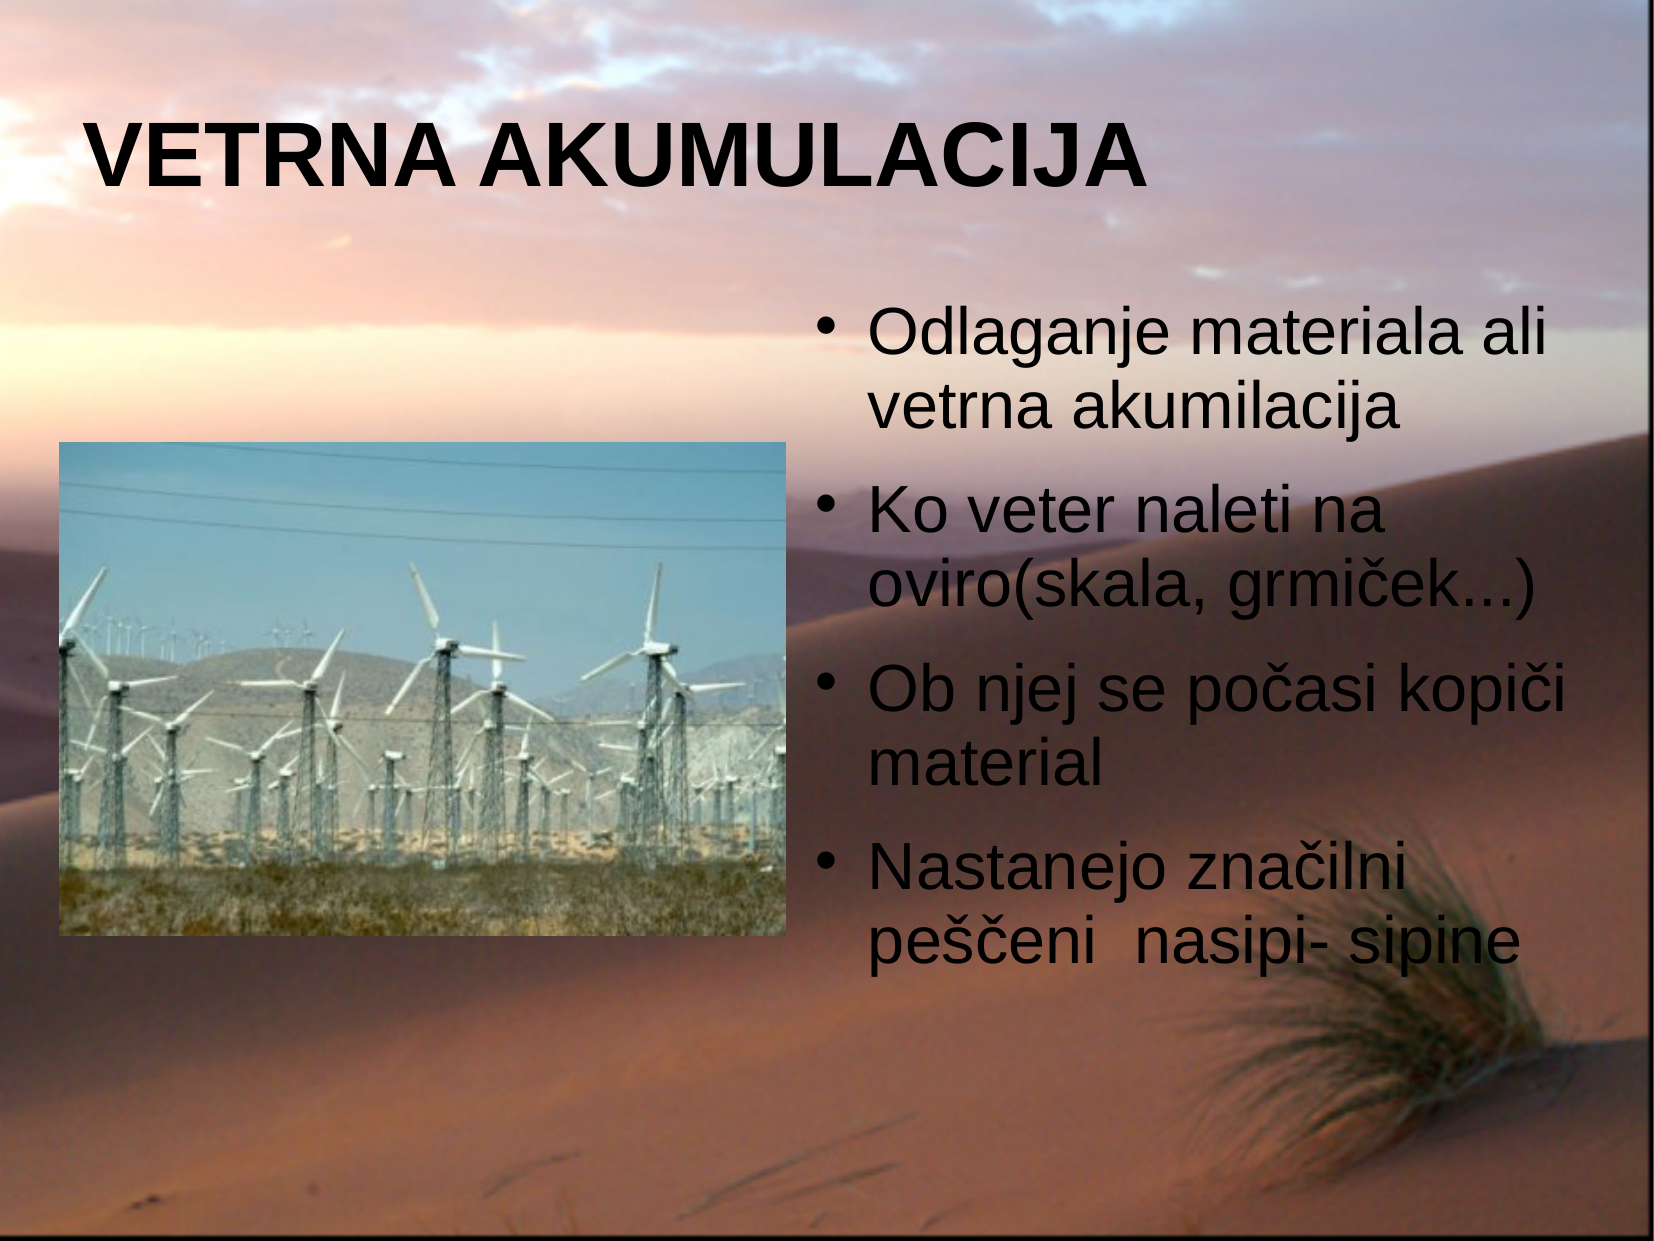

# VETRNA AKUMULACIJA
Odlaganje materiala ali vetrna akumilacija
Ko veter naleti na oviro(skala, grmiček...)
Ob njej se počasi kopiči material
Nastanejo značilni peščeni nasipi- sipine